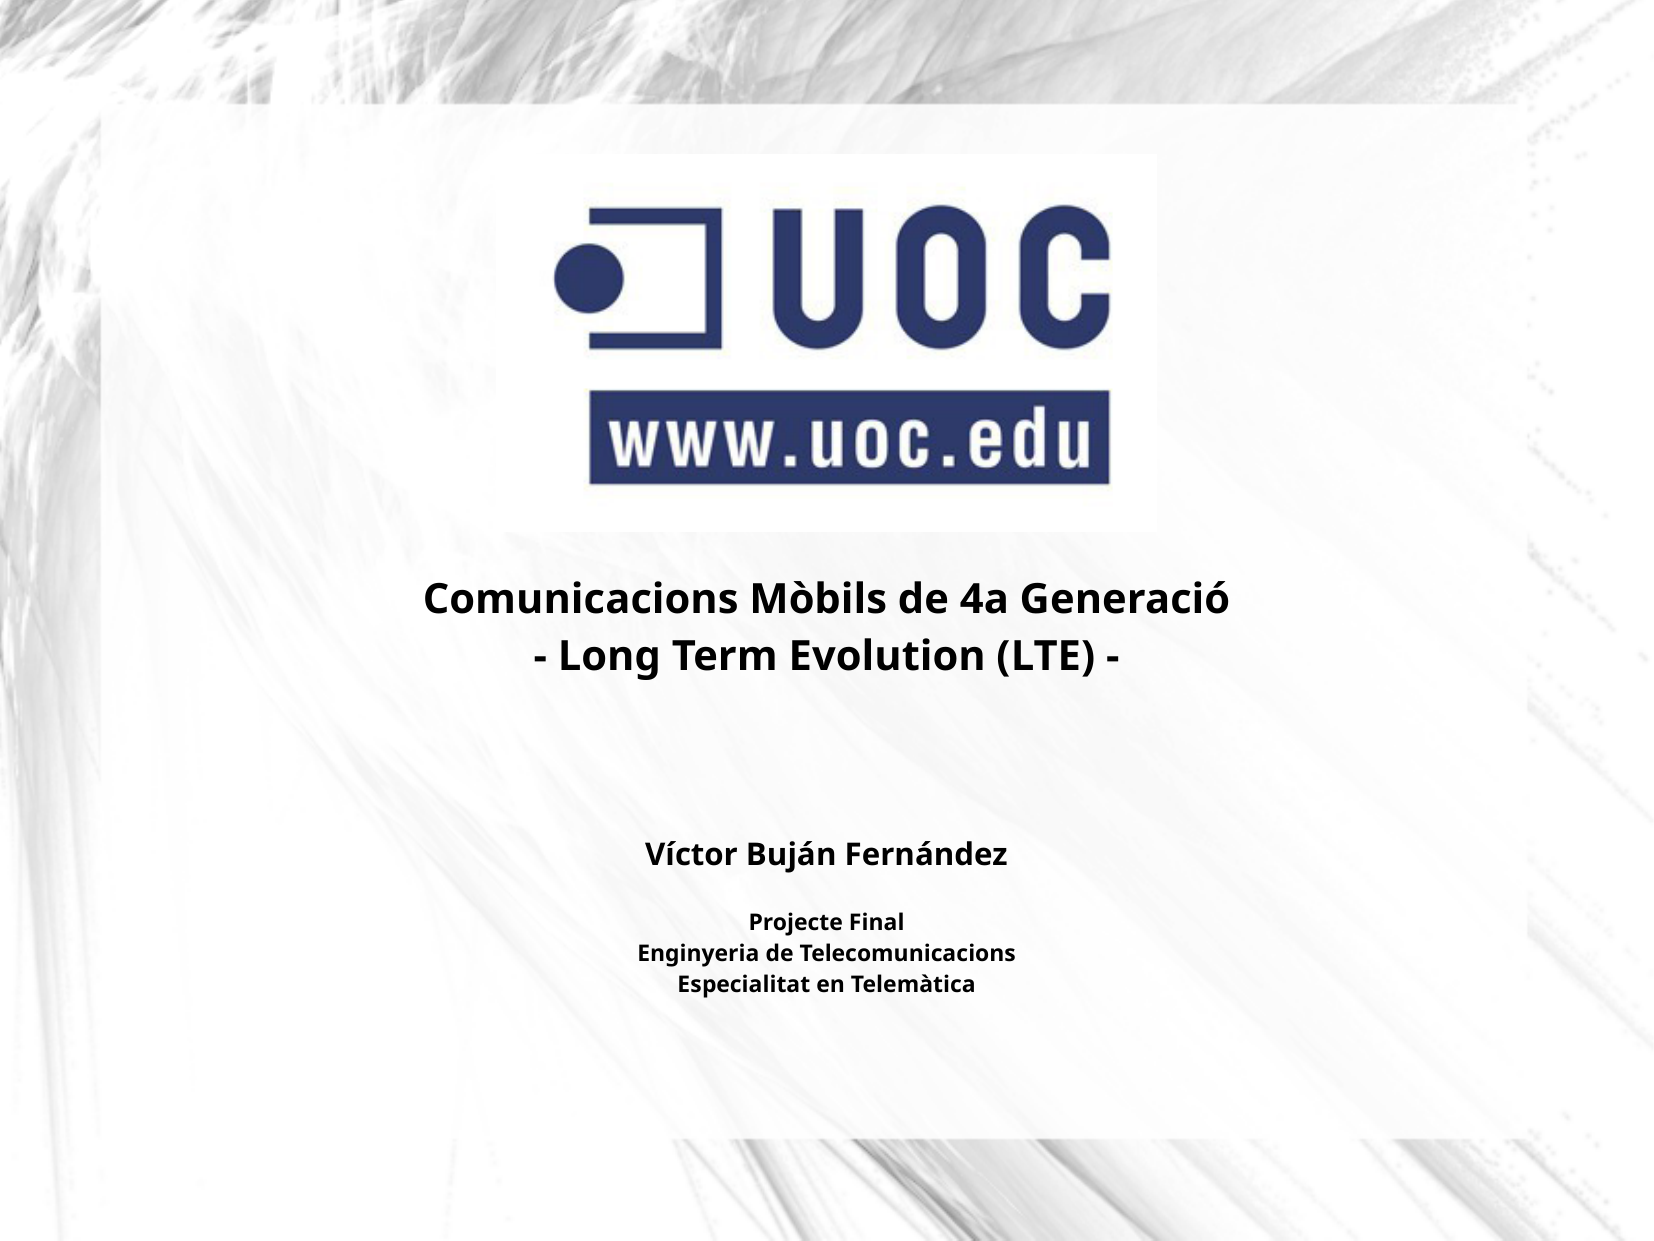

Comunicacions Mòbils de 4a Generació
- Long Term Evolution (LTE) -
Víctor Buján Fernández
Projecte Final
Enginyeria de Telecomunicacions
Especialitat en Telemàtica